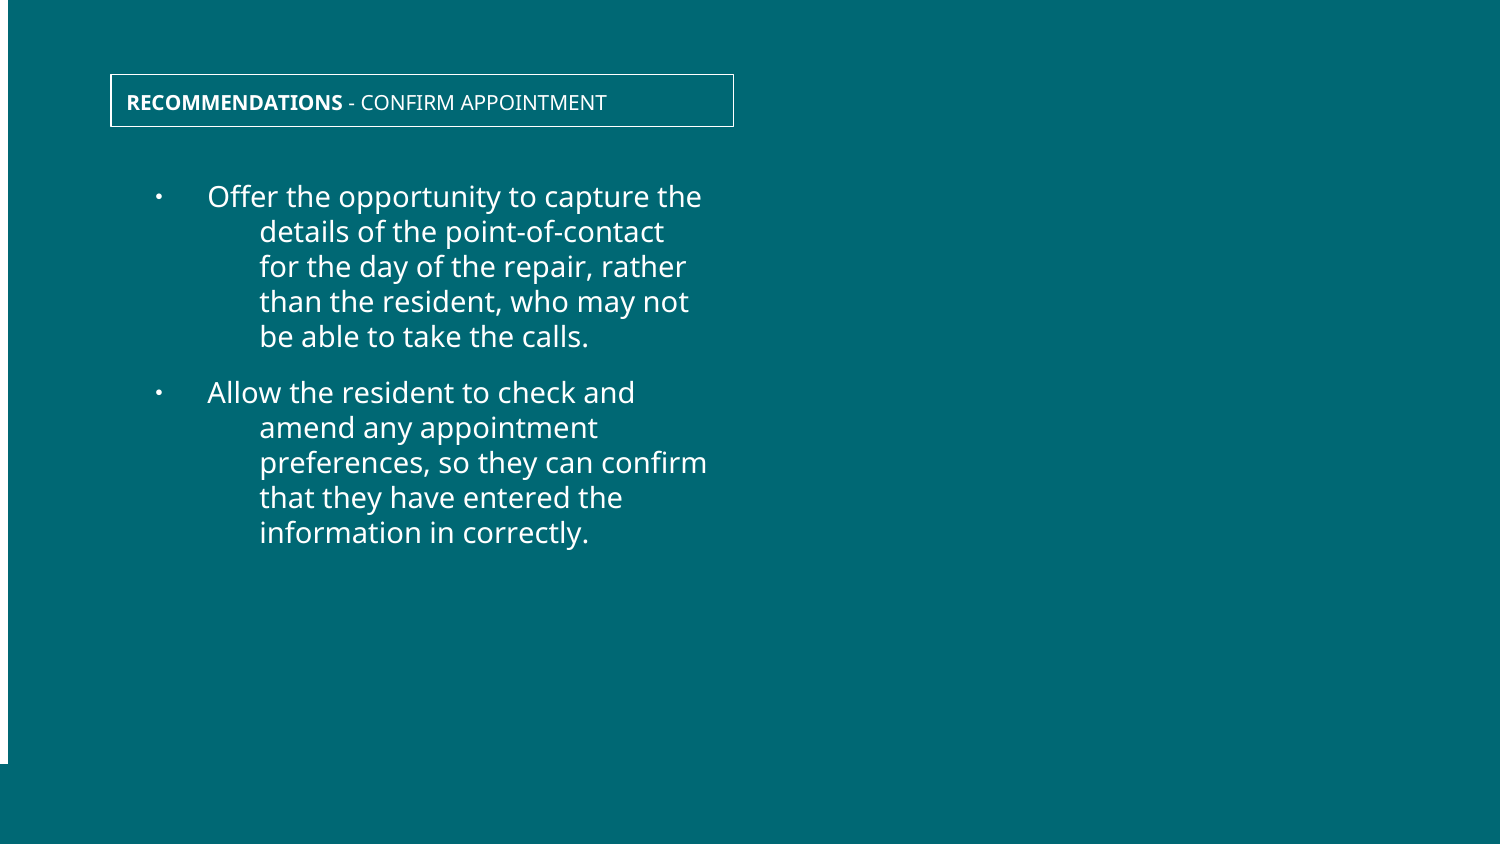

RECOMMENDATIONS - CONFIRM APPOINTMENT
# Offer the opportunity to capture the details of the point-of-contact for the day of the repair, rather than the resident, who may not be able to take the calls.
Allow the resident to check and amend any appointment preferences, so they can confirm that they have entered the information in correctly.